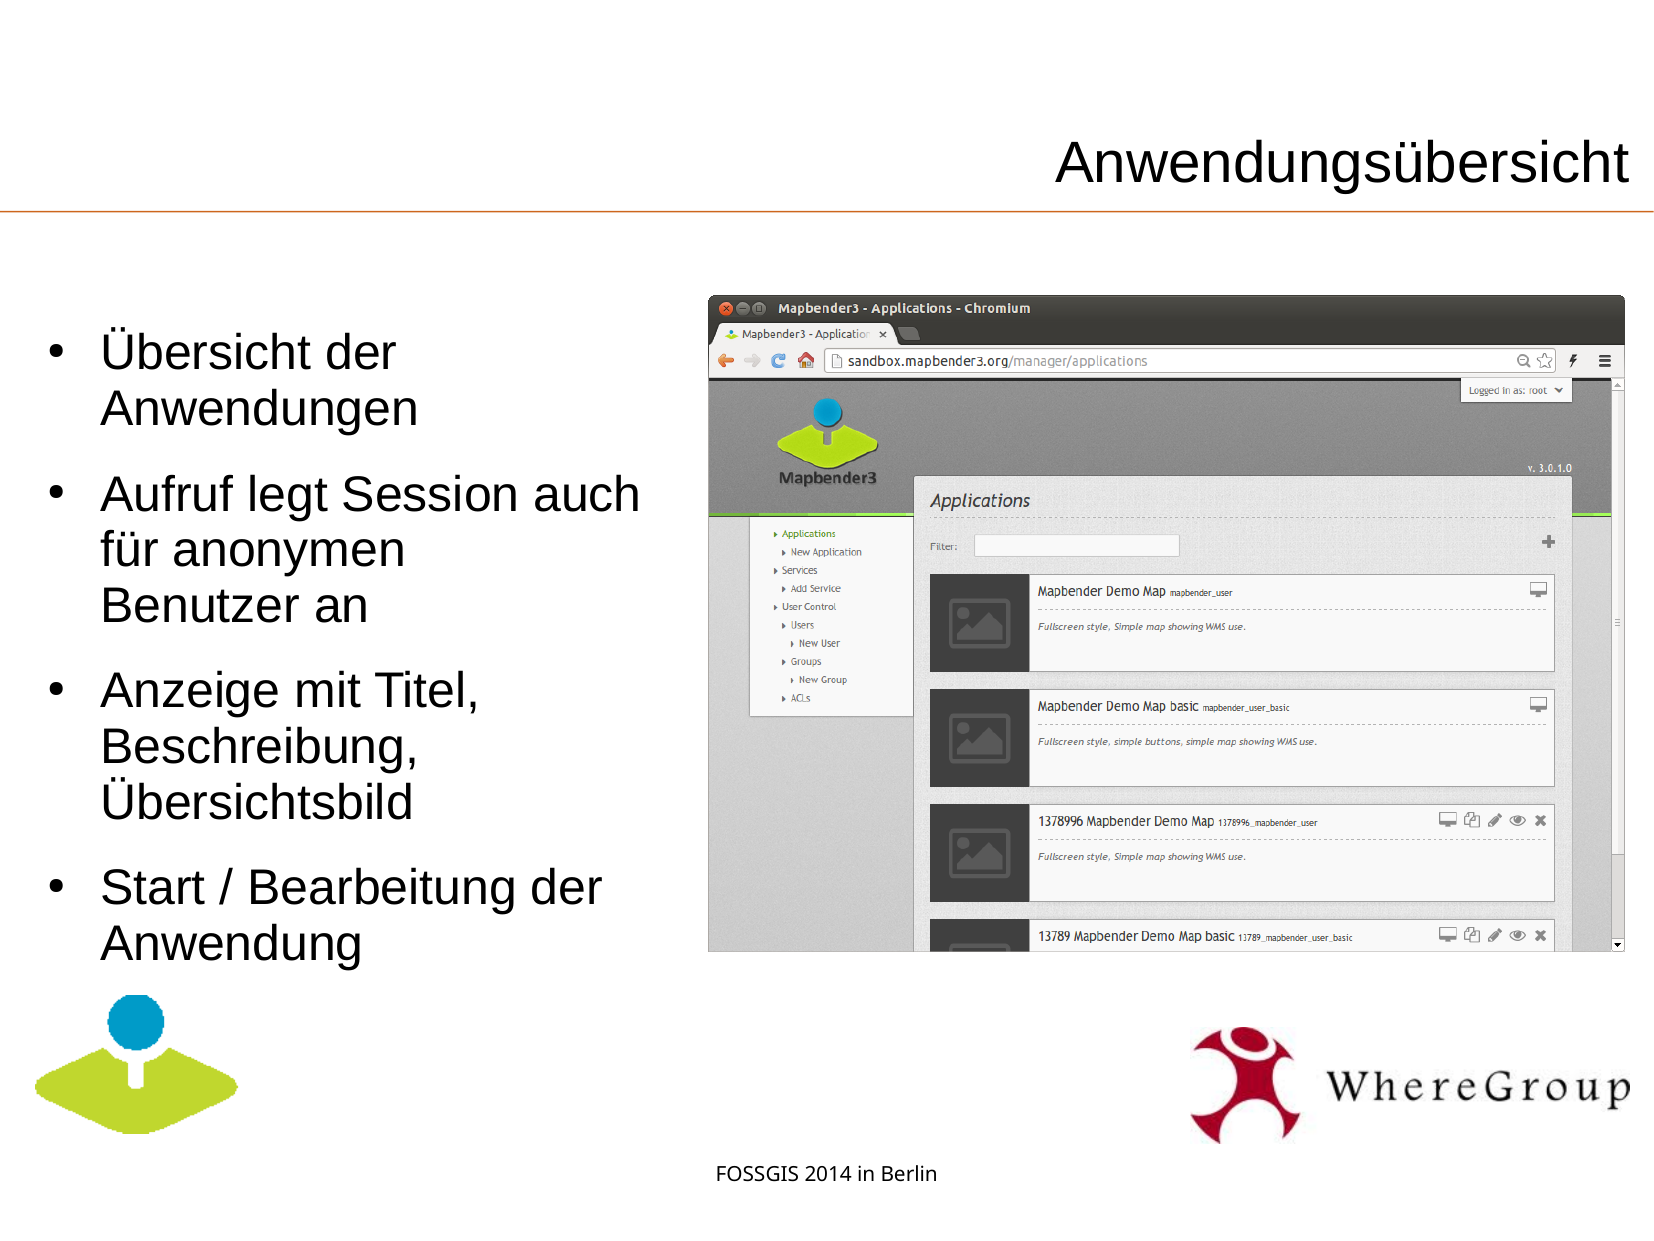

# Anwendungsübersicht
Übersicht der
Anwendungen
Aufruf legt Session auch
für anonymen
Benutzer an
Anzeige mit Titel, Beschreibung,
Übersichtsbild
Start / Bearbeitung der Anwendung
Mapbender - Einführung zum Mapbender Projekt (Astrid Ede)